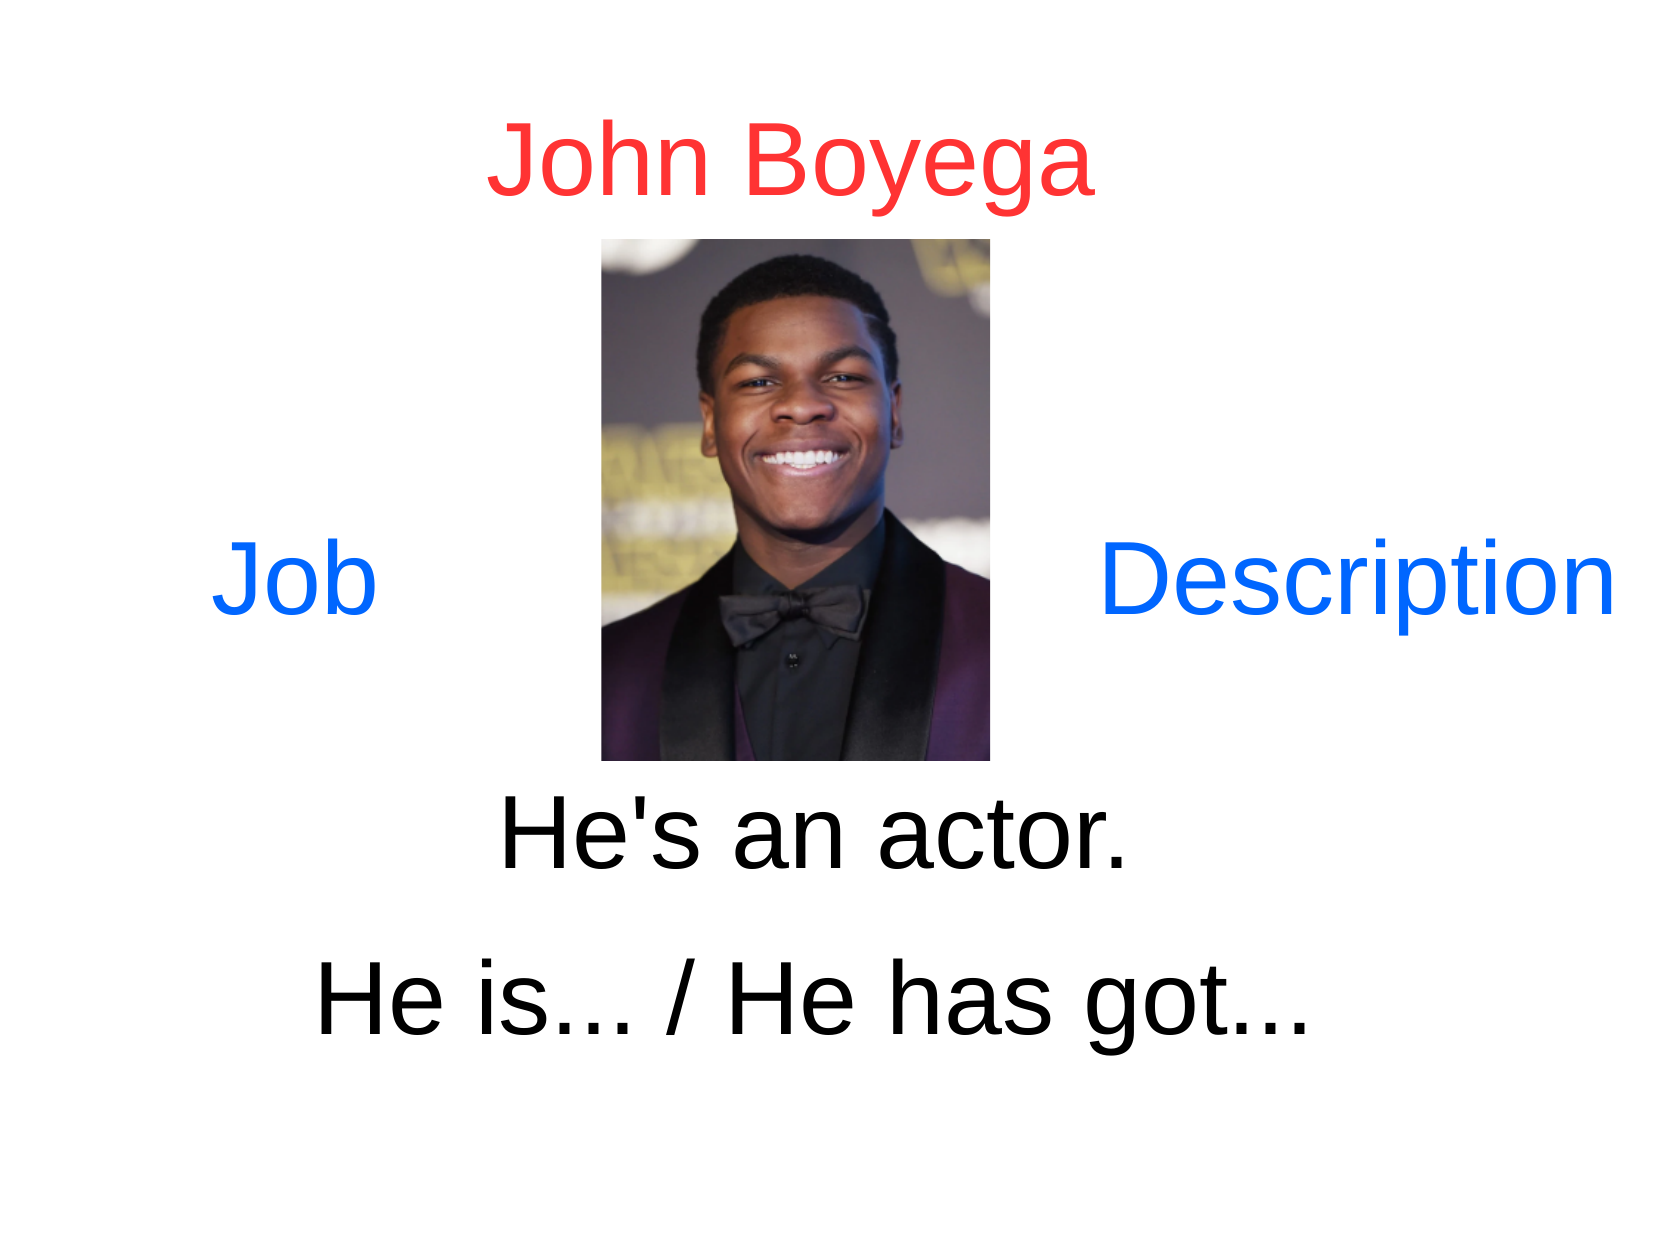

#
John Boyega
Job
Description
He's an actor.
He is... / He has got...